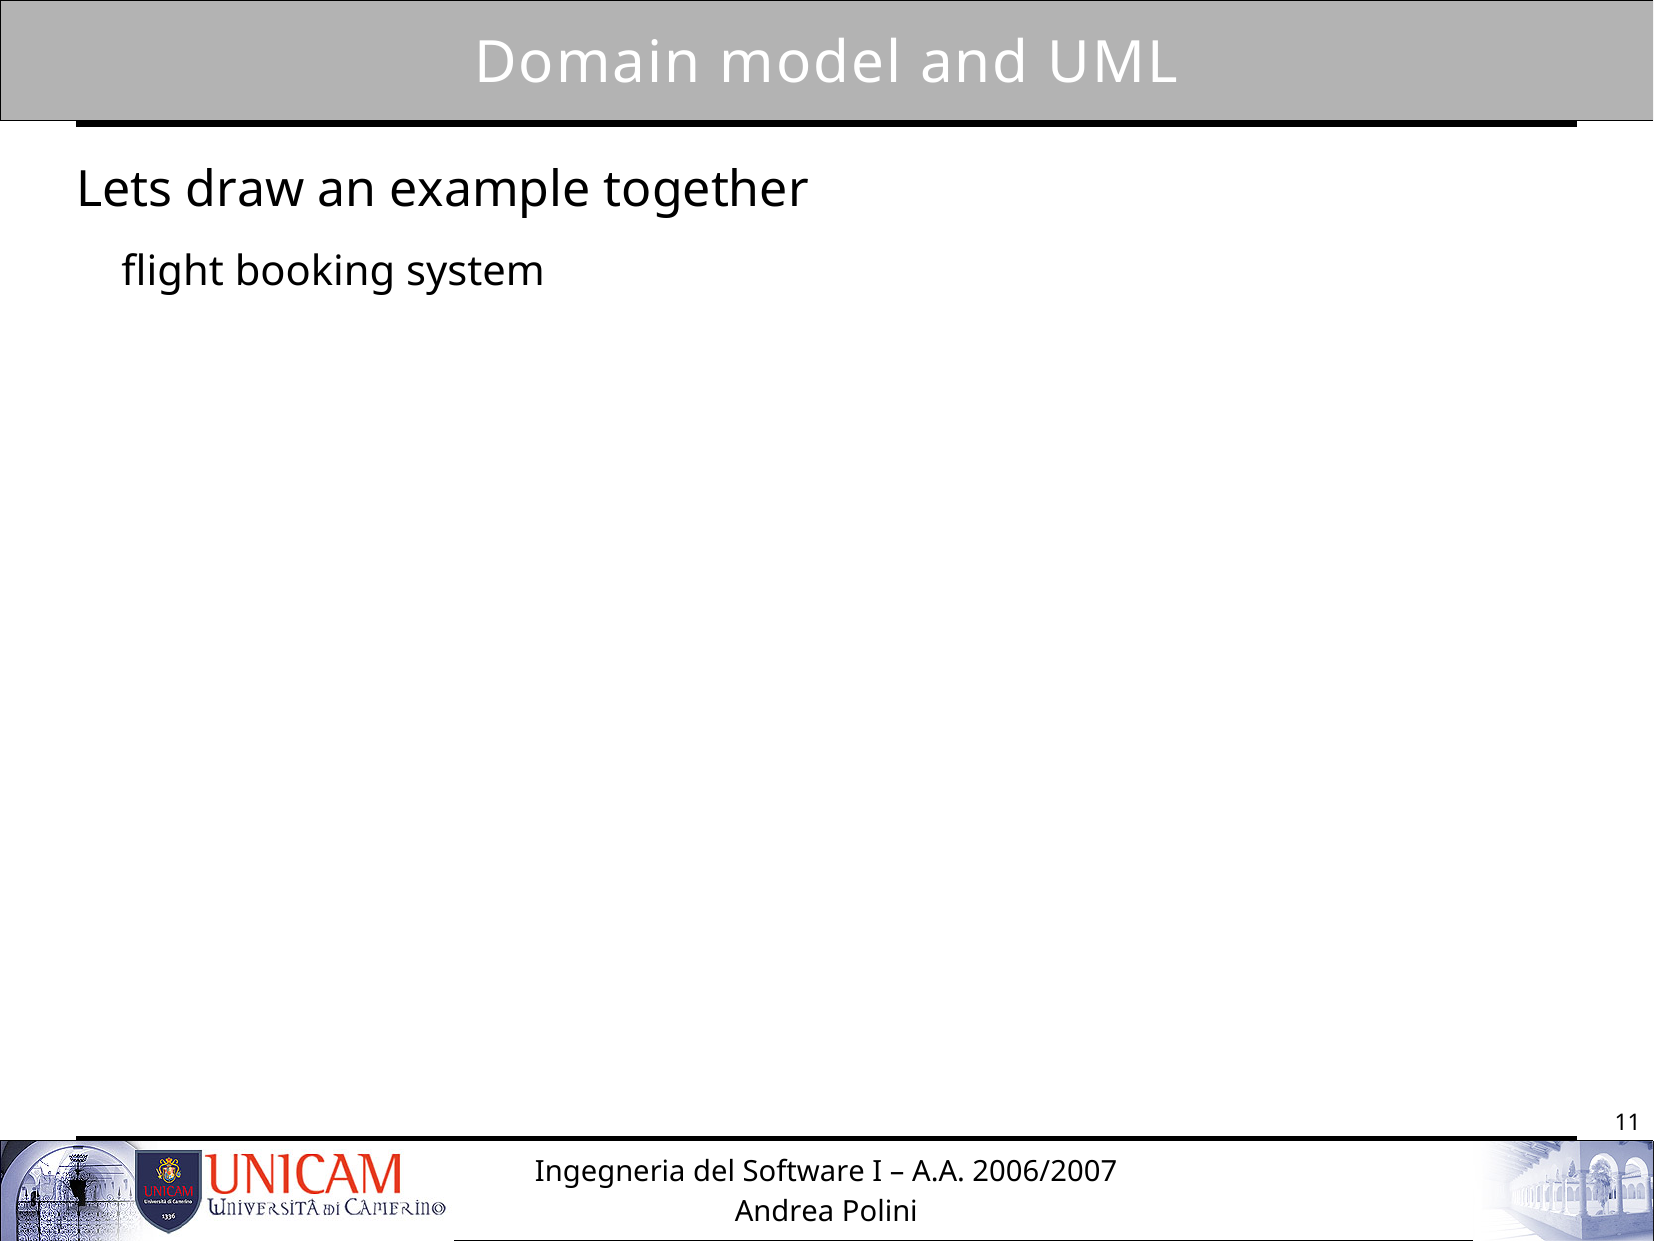

# Domain model and UML
Lets draw an example together
flight booking system
11